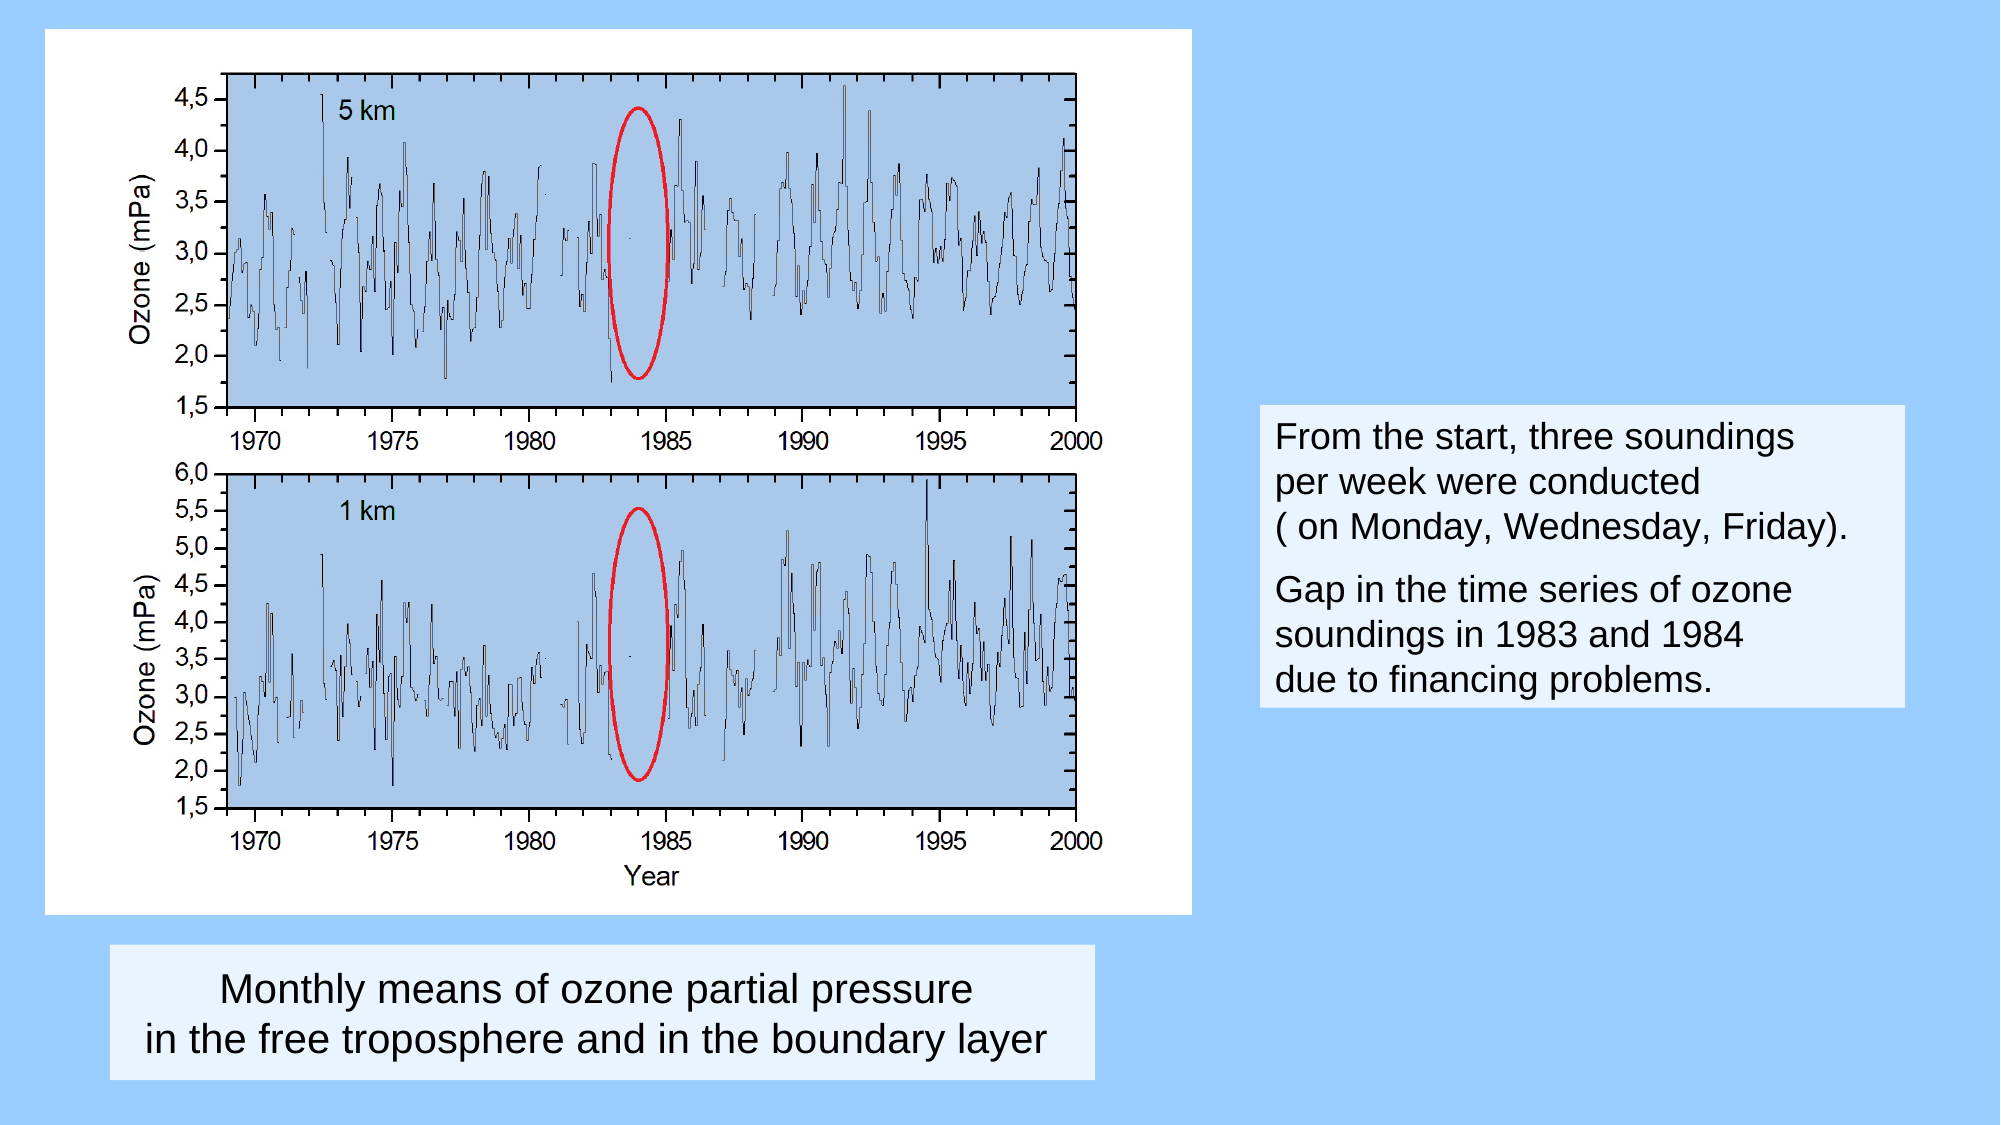

From the start, three soundings
per week were conducted
( on Monday, Wednesday, Friday).
Gap in the time series of ozone soundings in 1983 and 1984
due to financing problems.
Monthly means of ozone partial pressure
in the free troposphere and in the boundary layer